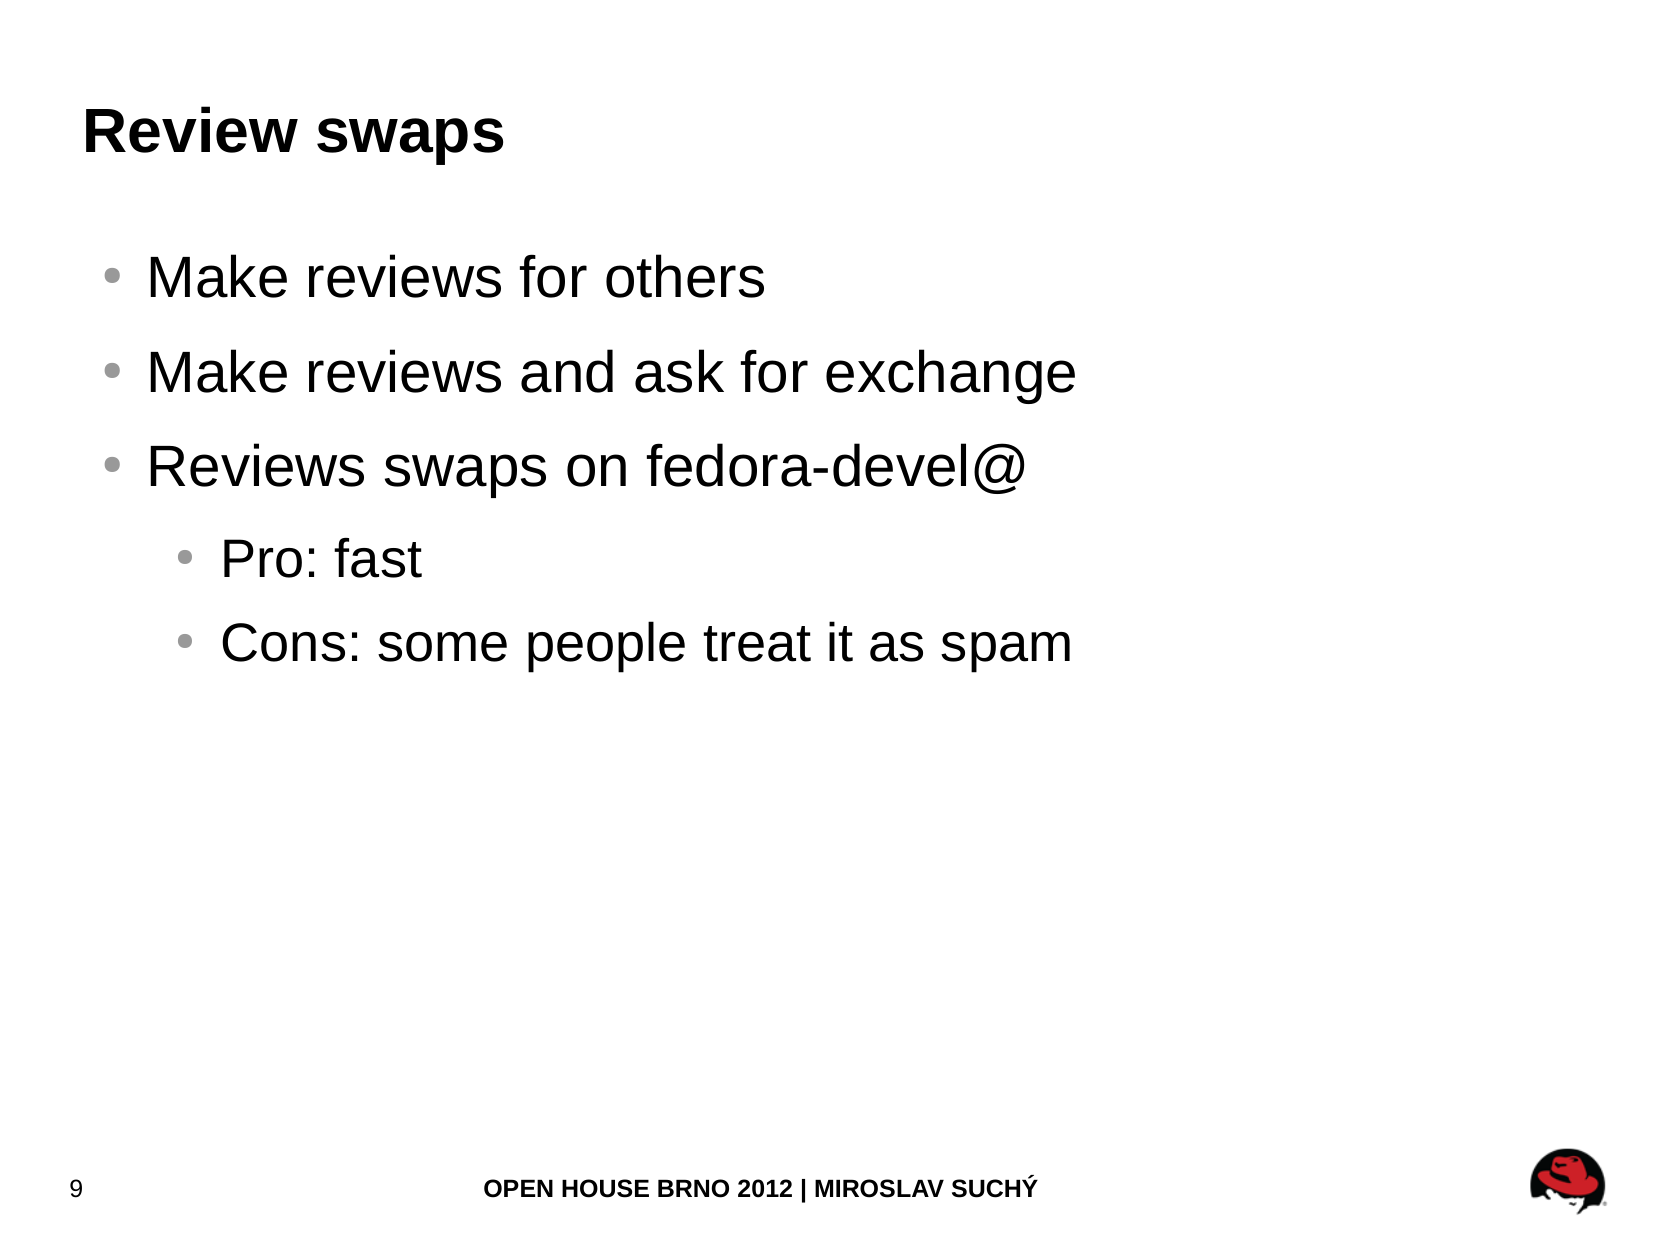

# Review swaps
Make reviews for others
Make reviews and ask for exchange
Reviews swaps on fedora-devel@
Pro: fast
Cons: some people treat it as spam